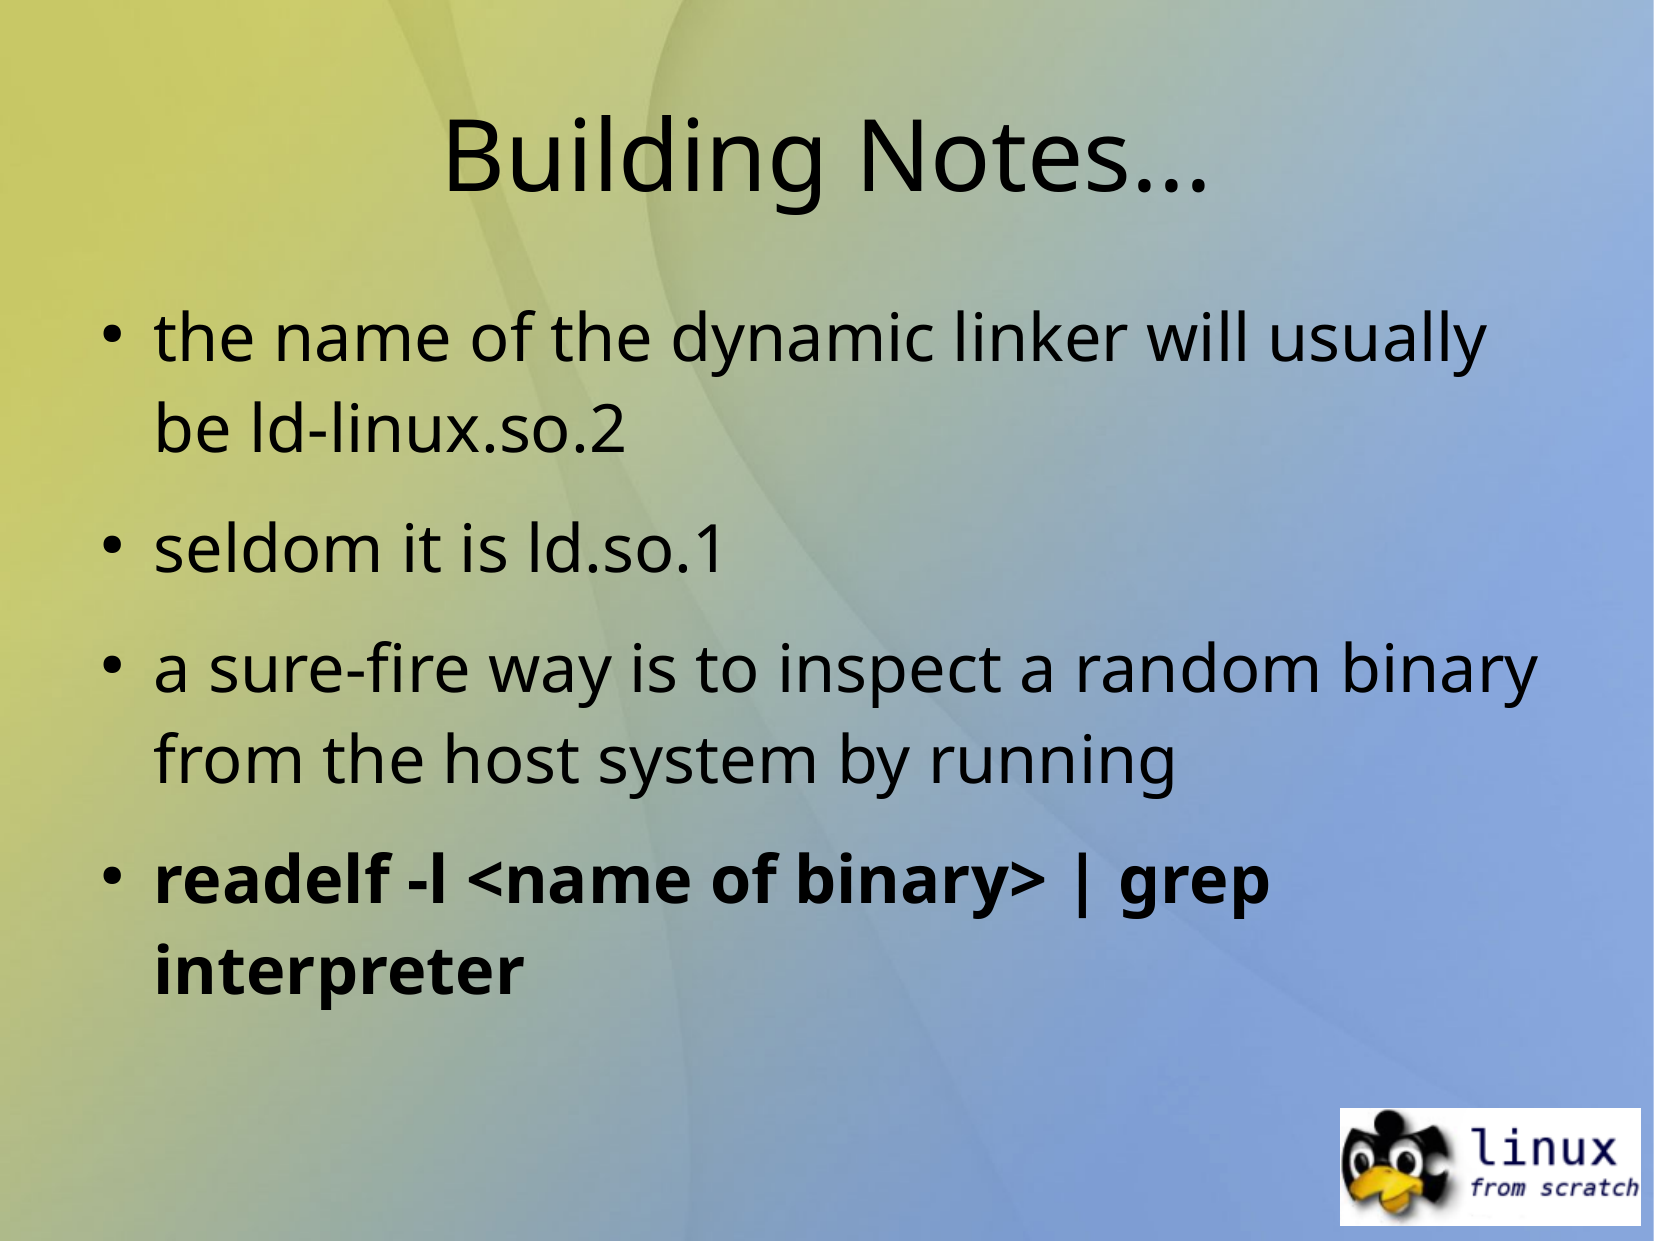

# Building Notes...
the name of the dynamic linker will usually be ld-linux.so.2
seldom it is ld.so.1
a sure-fire way is to inspect a random binary from the host system by running
readelf -l <name of binary> | grep interpreter